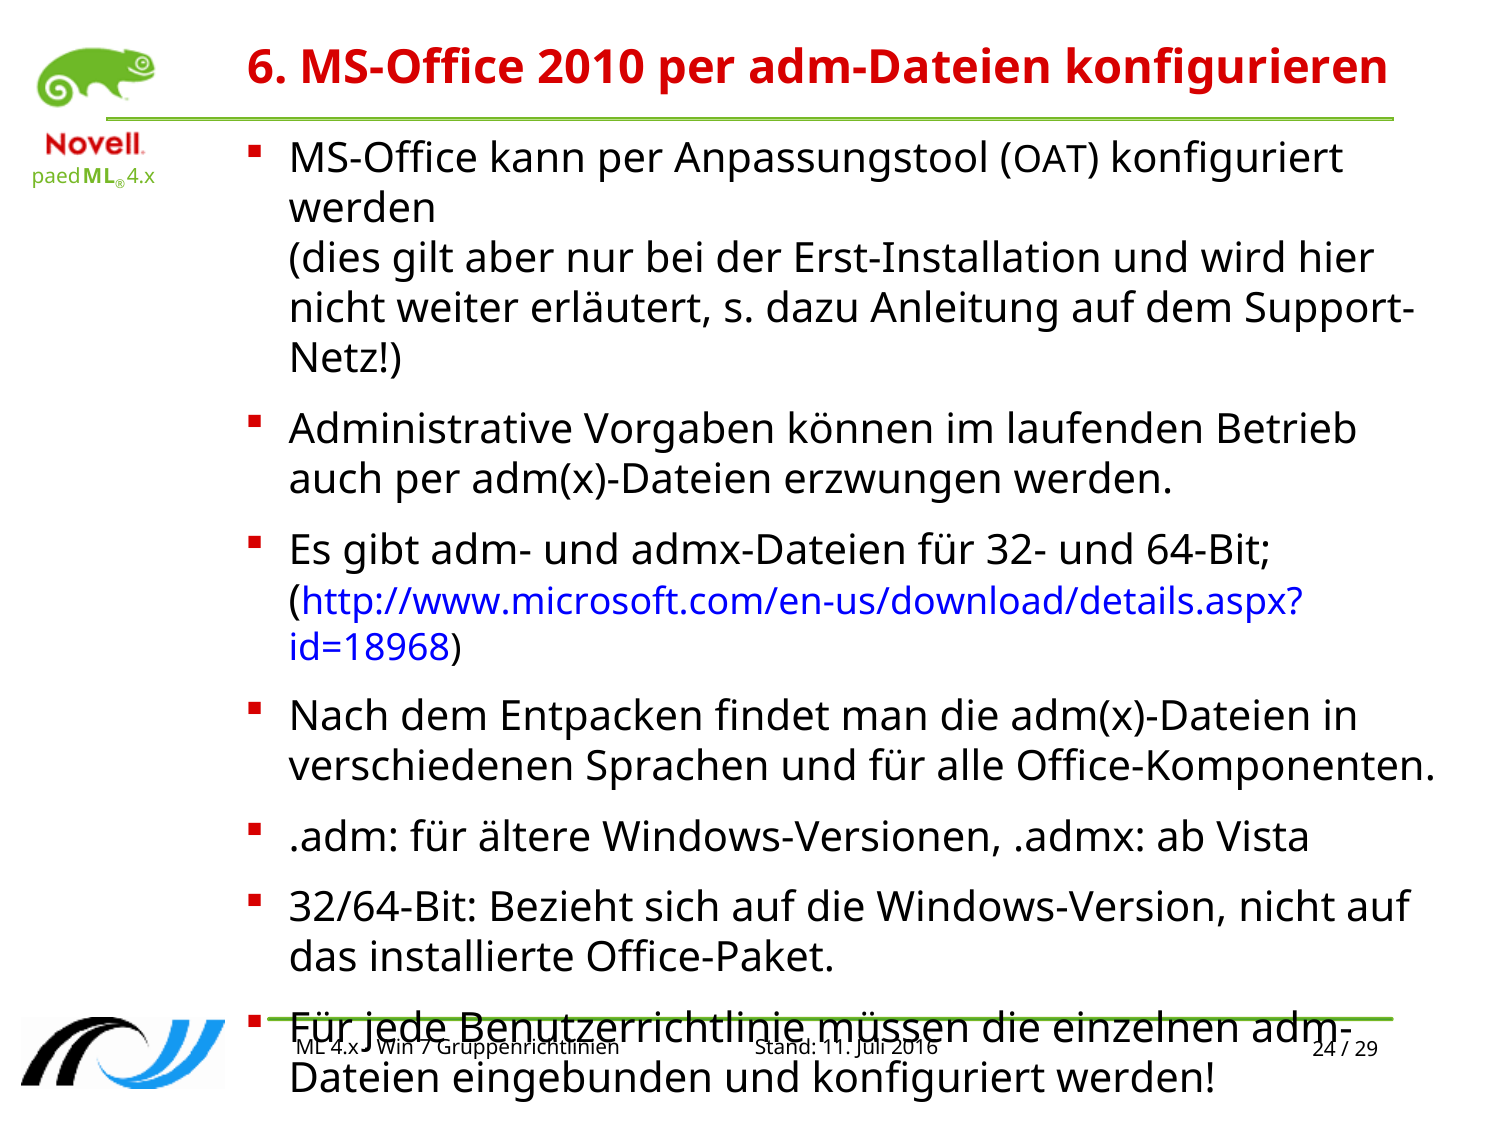

# 6. MS-Office 2010 per adm-Dateien konfigurieren
MS-Office kann per Anpassungstool (OAT) konfiguriert werden
(dies gilt aber nur bei der Erst-Installation und wird hier nicht weiter erläutert, s. dazu Anleitung auf dem Support-Netz!)
Administrative Vorgaben können im laufenden Betrieb auch per adm(x)-Dateien erzwungen werden.
Es gibt adm- und admx-Dateien für 32- und 64-Bit;
(http://www.microsoft.com/en-us/download/details.aspx?id=18968)
Nach dem Entpacken findet man die adm(x)-Dateien in verschiedenen Sprachen und für alle Office-Komponenten.
.adm: für ältere Windows-Versionen, .admx: ab Vista
32/64-Bit: Bezieht sich auf die Windows-Version, nicht auf das installierte Office-Paket.
Für jede Benutzerrichtlinie müssen die einzelnen adm-Dateien eingebunden und konfiguriert werden!
ML 4.x - Win 7 Gruppenrichtlinien
11. Juli 2016
24